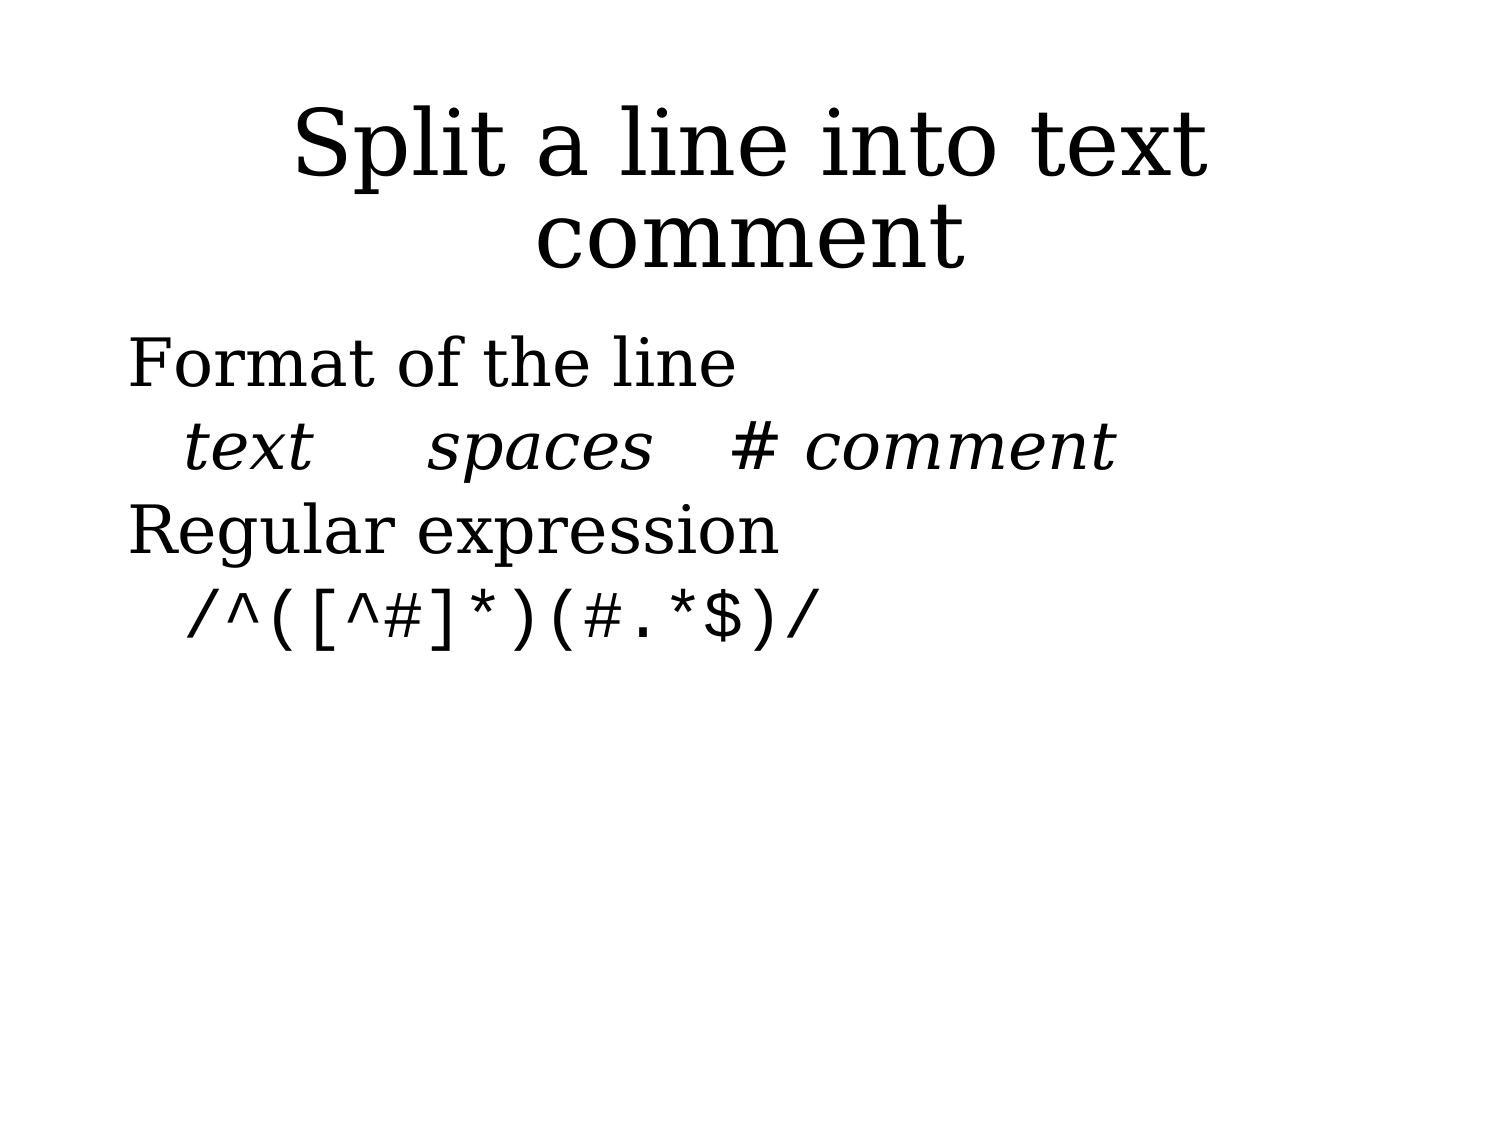

# Split a line into text comment
Format of the line
	text	spaces	# comment
Regular expression
	/^([^#]*)(#.*$)/